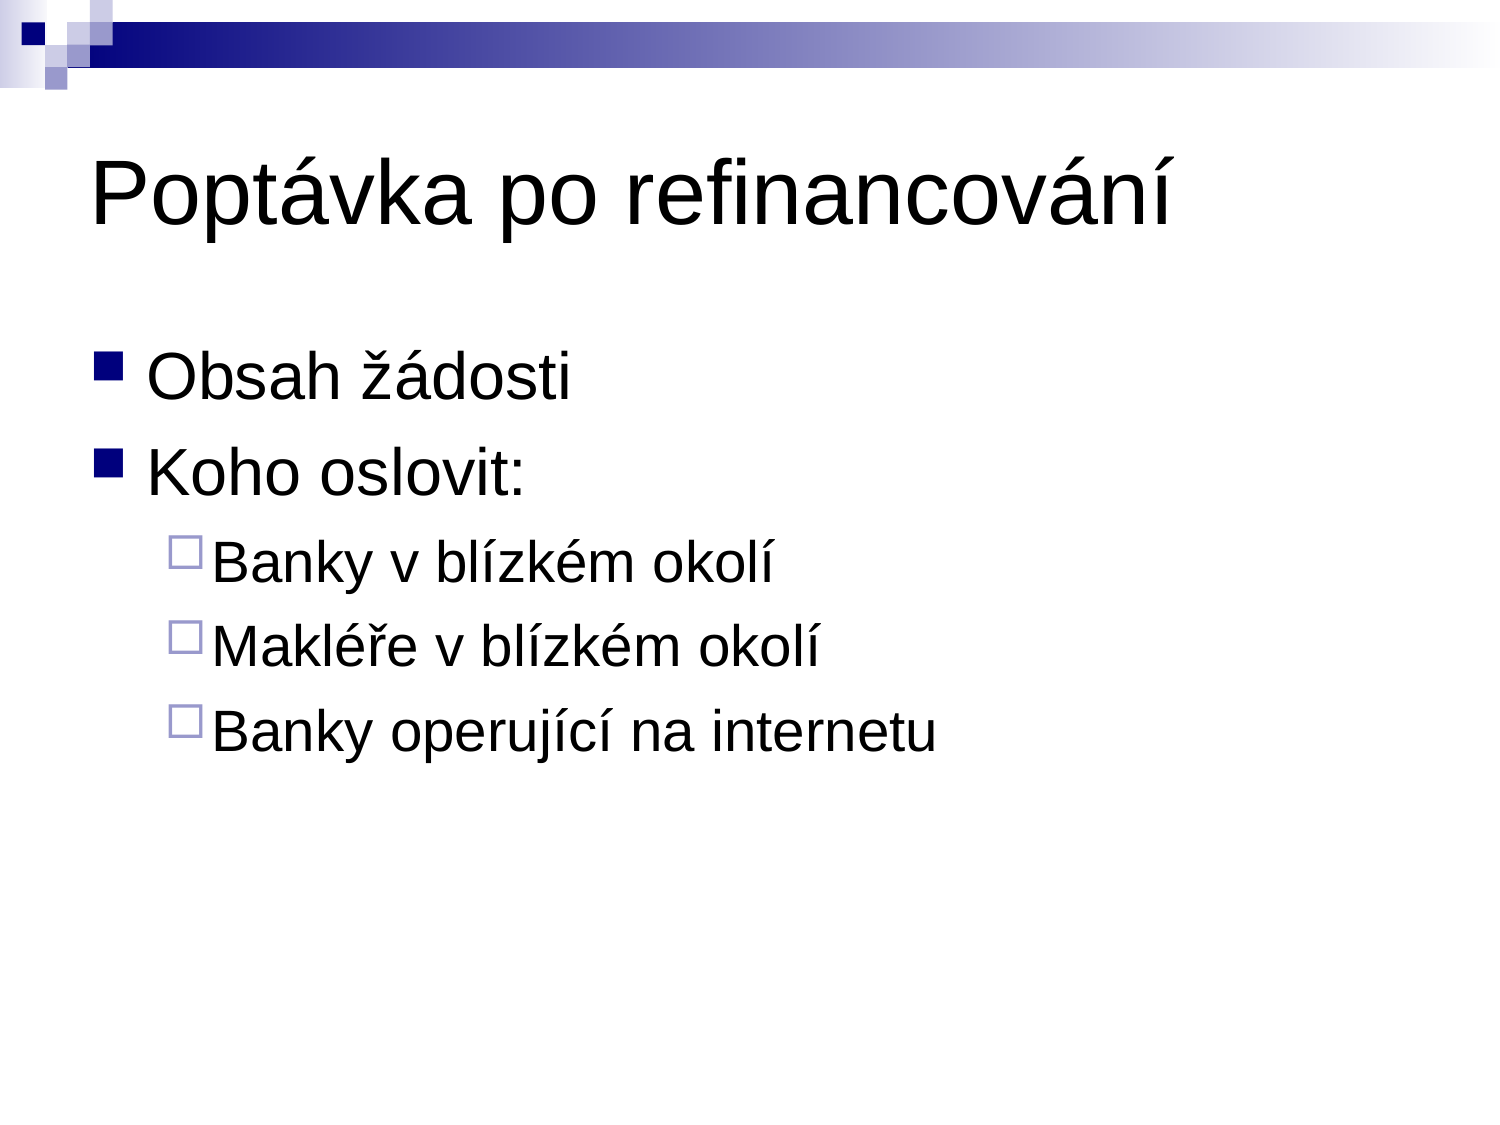

# Poptávka po refinancování
Obsah žádosti
Koho oslovit:
Banky v blízkém okolí
Makléře v blízkém okolí
Banky operující na internetu